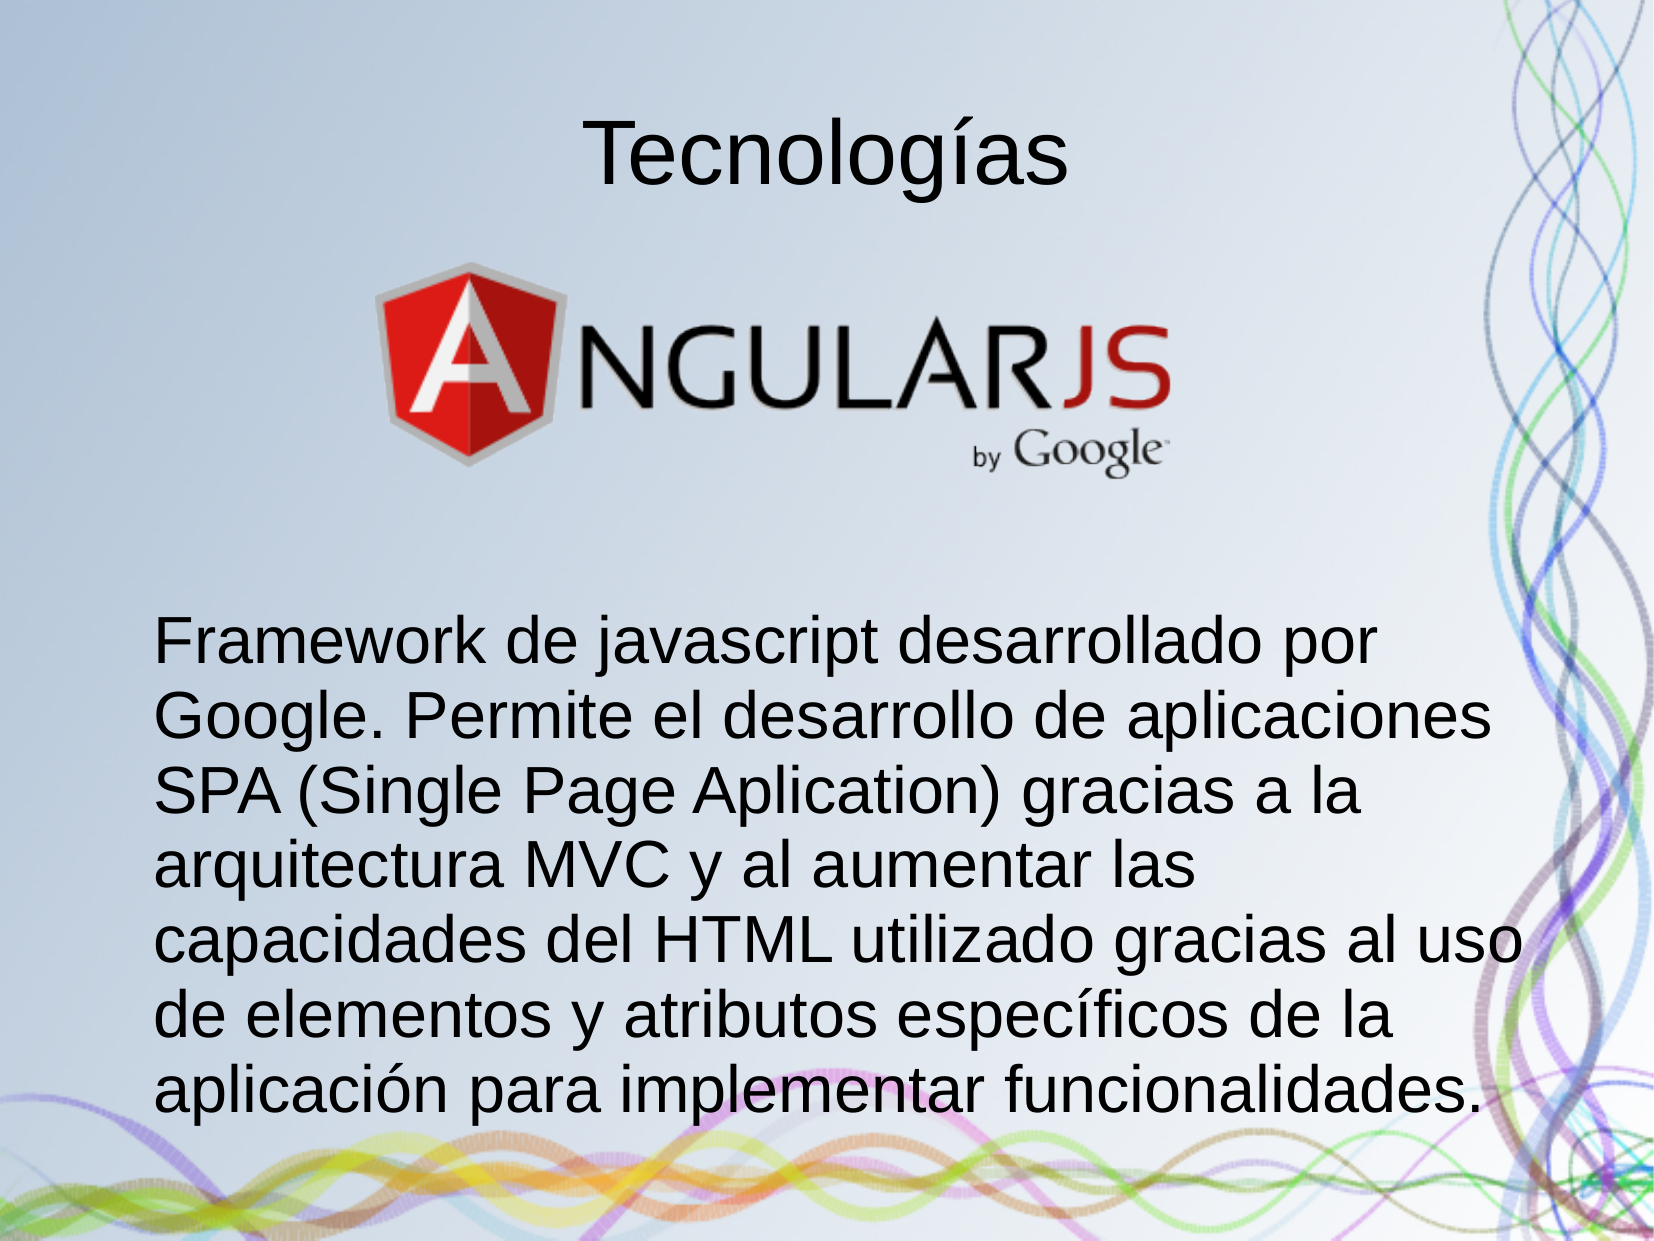

# Tecnologías
Framework de javascript desarrollado por Google. Permite el desarrollo de aplicaciones SPA (Single Page Aplication) gracias a la arquitectura MVC y al aumentar las capacidades del HTML utilizado gracias al uso de elementos y atributos específicos de la aplicación para implementar funcionalidades.